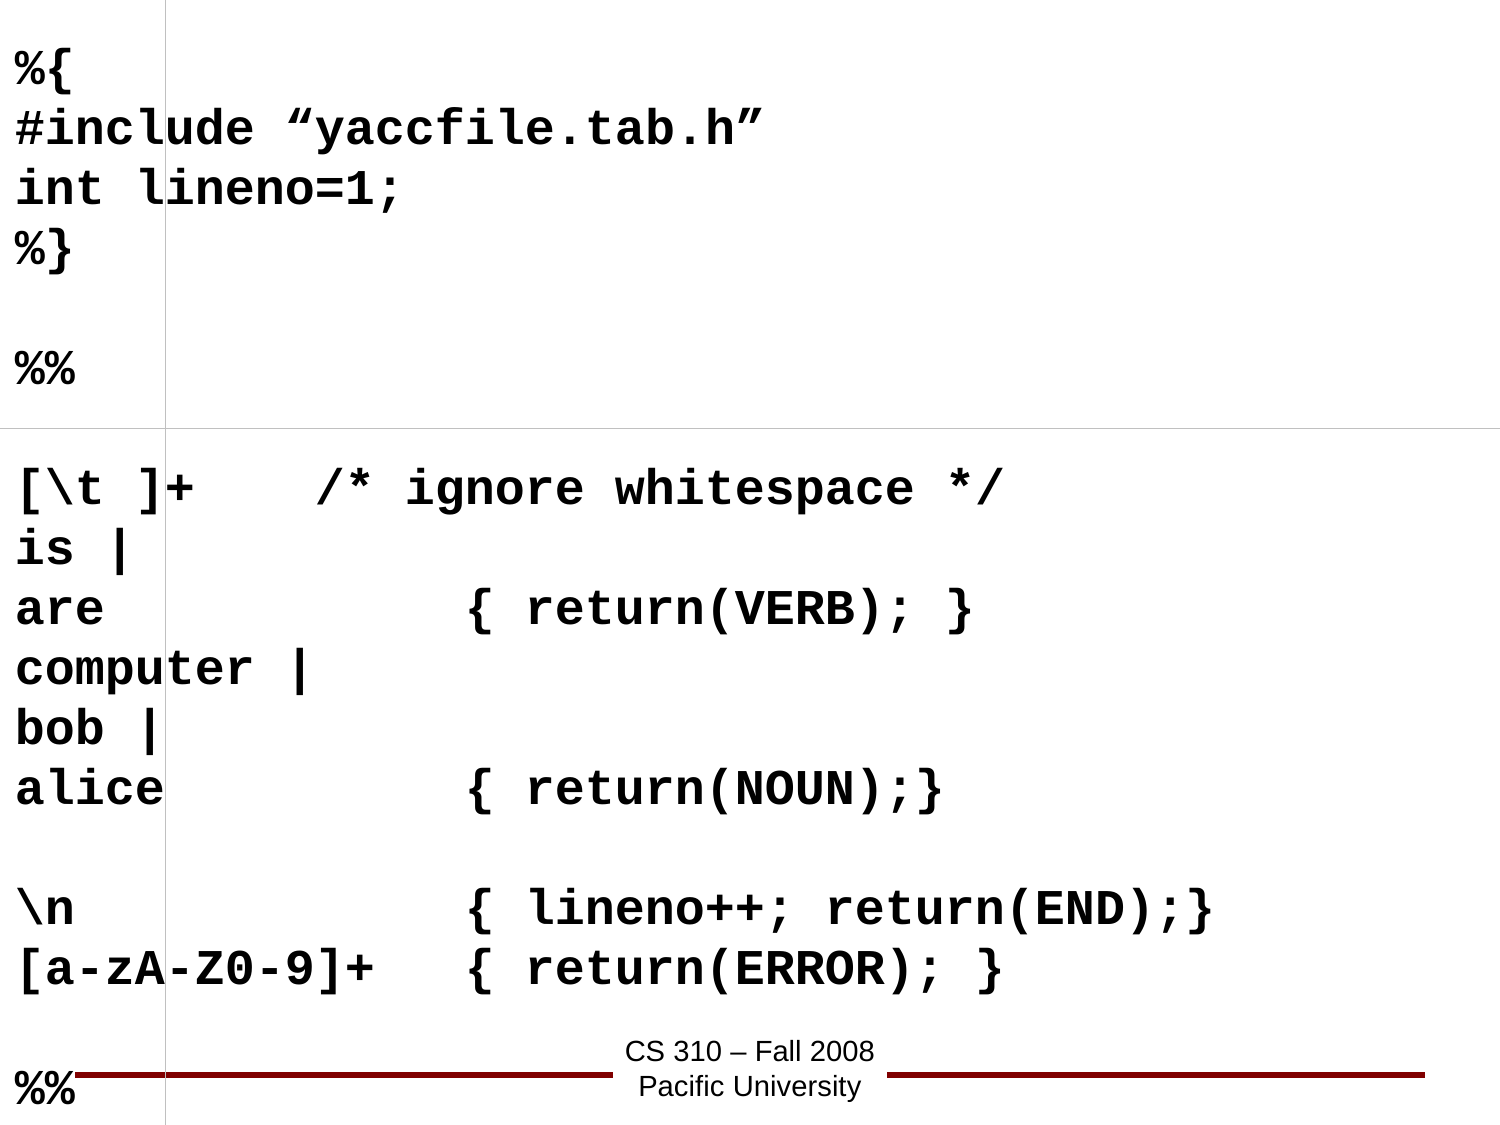

%{
#include “yaccfile.tab.h”
int lineno=1;
%}
%%
[\t ]+	/* ignore whitespace */
is |
are	 		{ return(VERB); }
computer |
bob |
alice 		{ return(NOUN);}
\n			{ lineno++; return(END);}
[a-zA-Z0-9]+ 	{ return(ERROR); }
%%